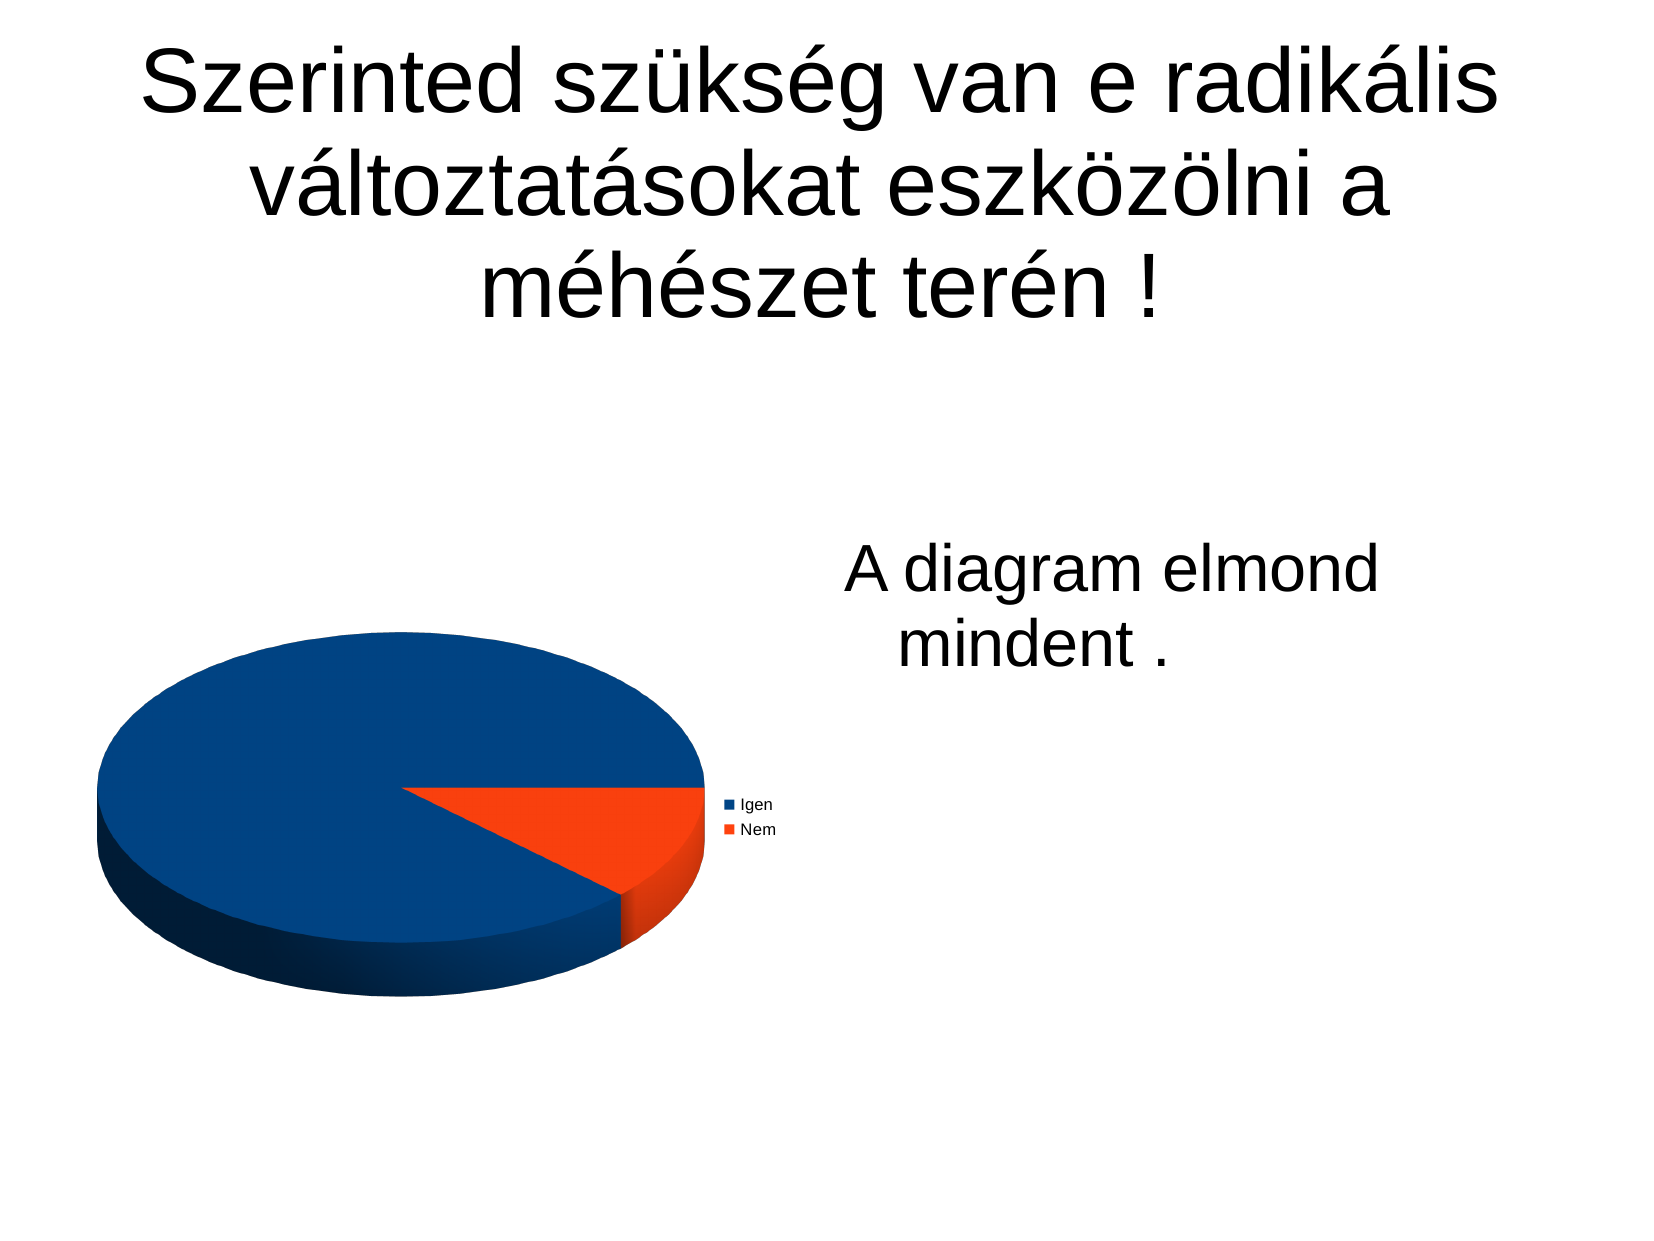

# Szerinted szükség van e radikális változtatásokat eszközölni a méhészet terén !
[unsupported chart]
A diagram elmond mindent .